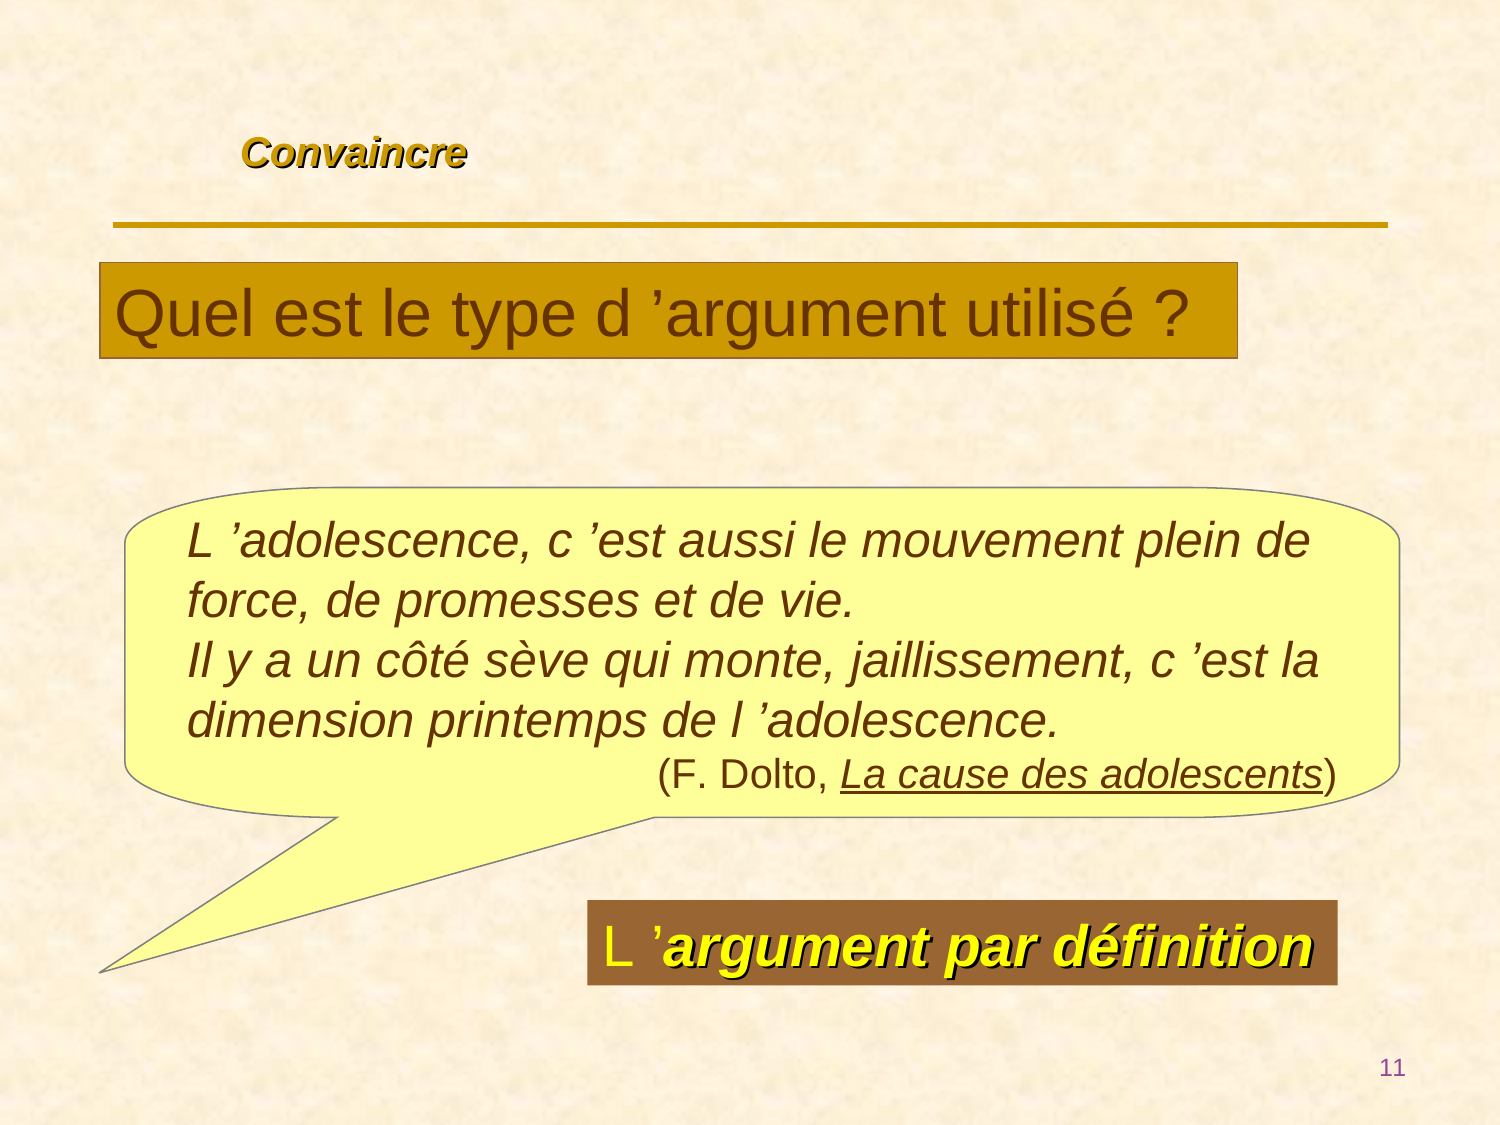

Convaincre
Quel est le type d ’argument utilisé ?
L ’adolescence, c ’est aussi le mouvement plein de force, de promesses et de vie.
Il y a un côté sève qui monte, jaillissement, c ’est la dimension printemps de l ’adolescence.
(F. Dolto, La cause des adolescents)
L ’argument par définition
11